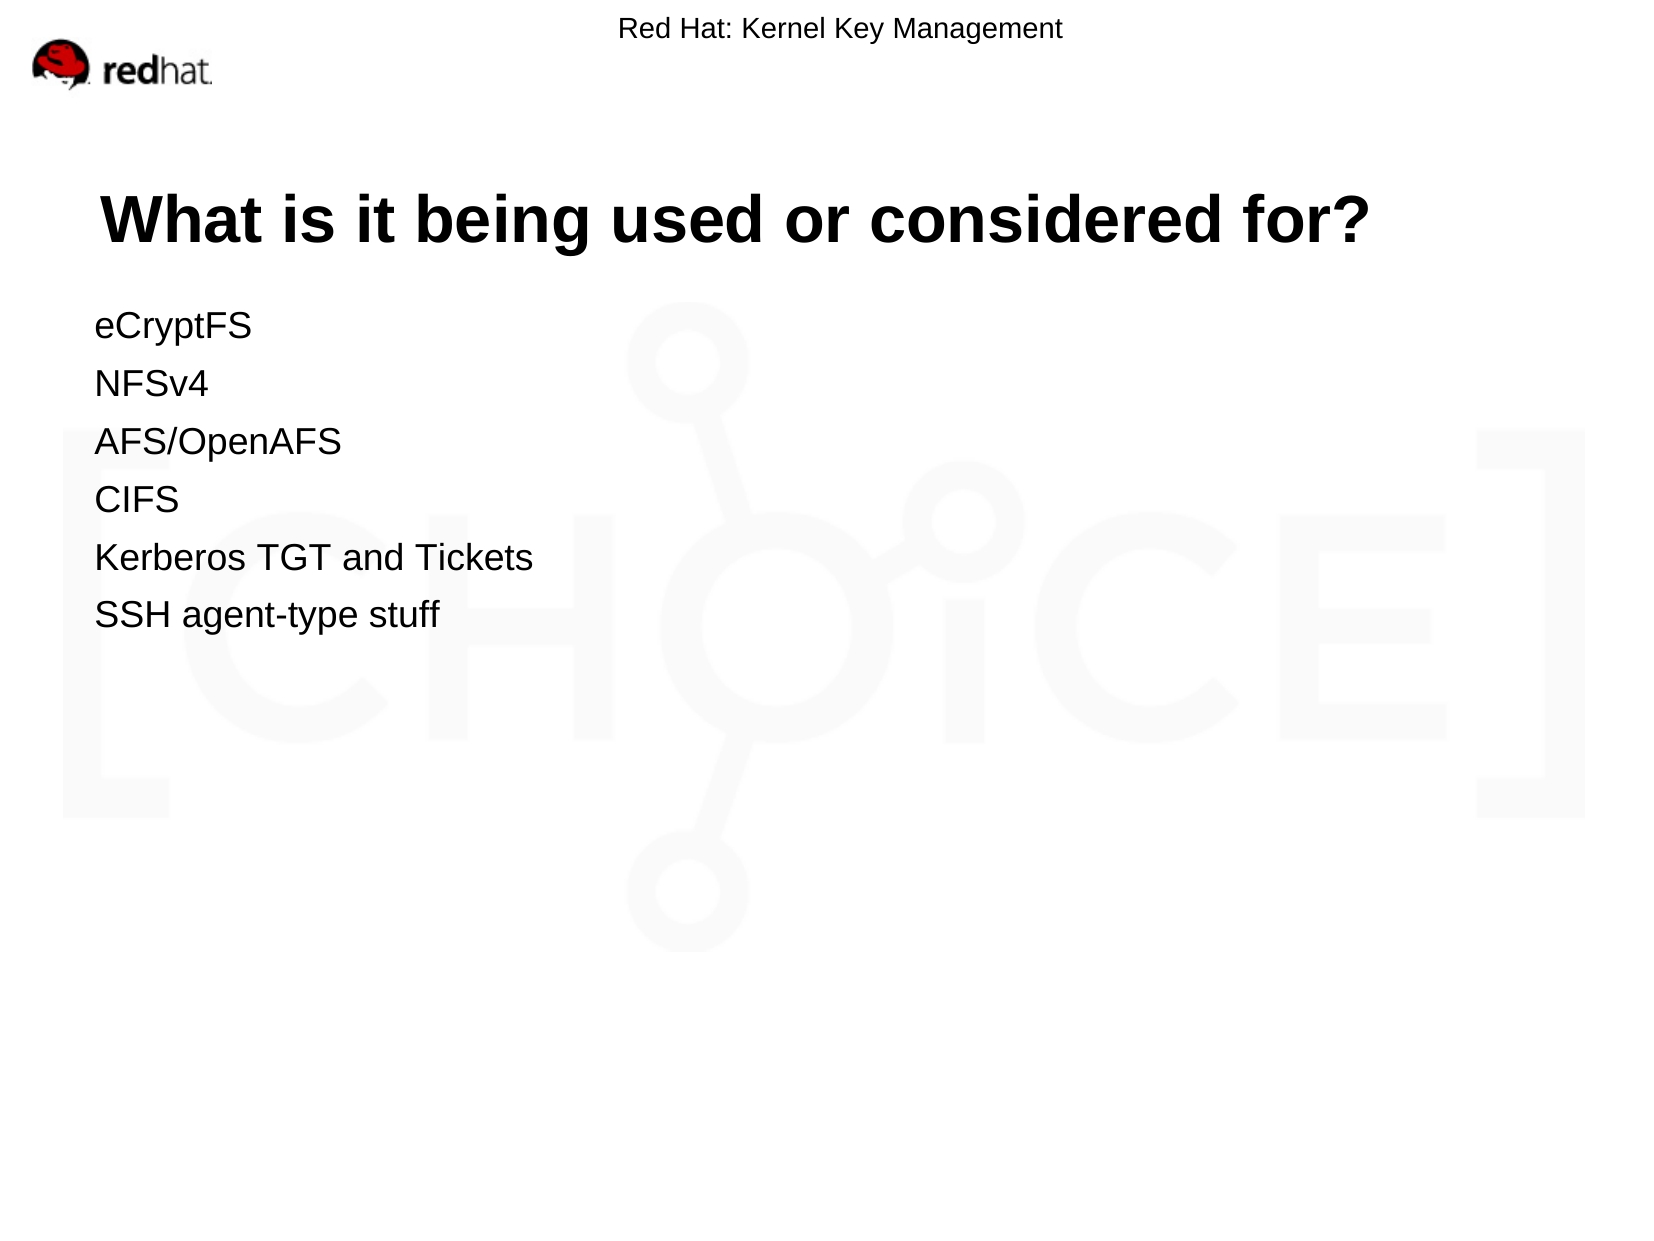

# What is it being used or considered for?
eCryptFS
NFSv4
AFS/OpenAFS
CIFS
Kerberos TGT and Tickets
SSH agent-type stuff